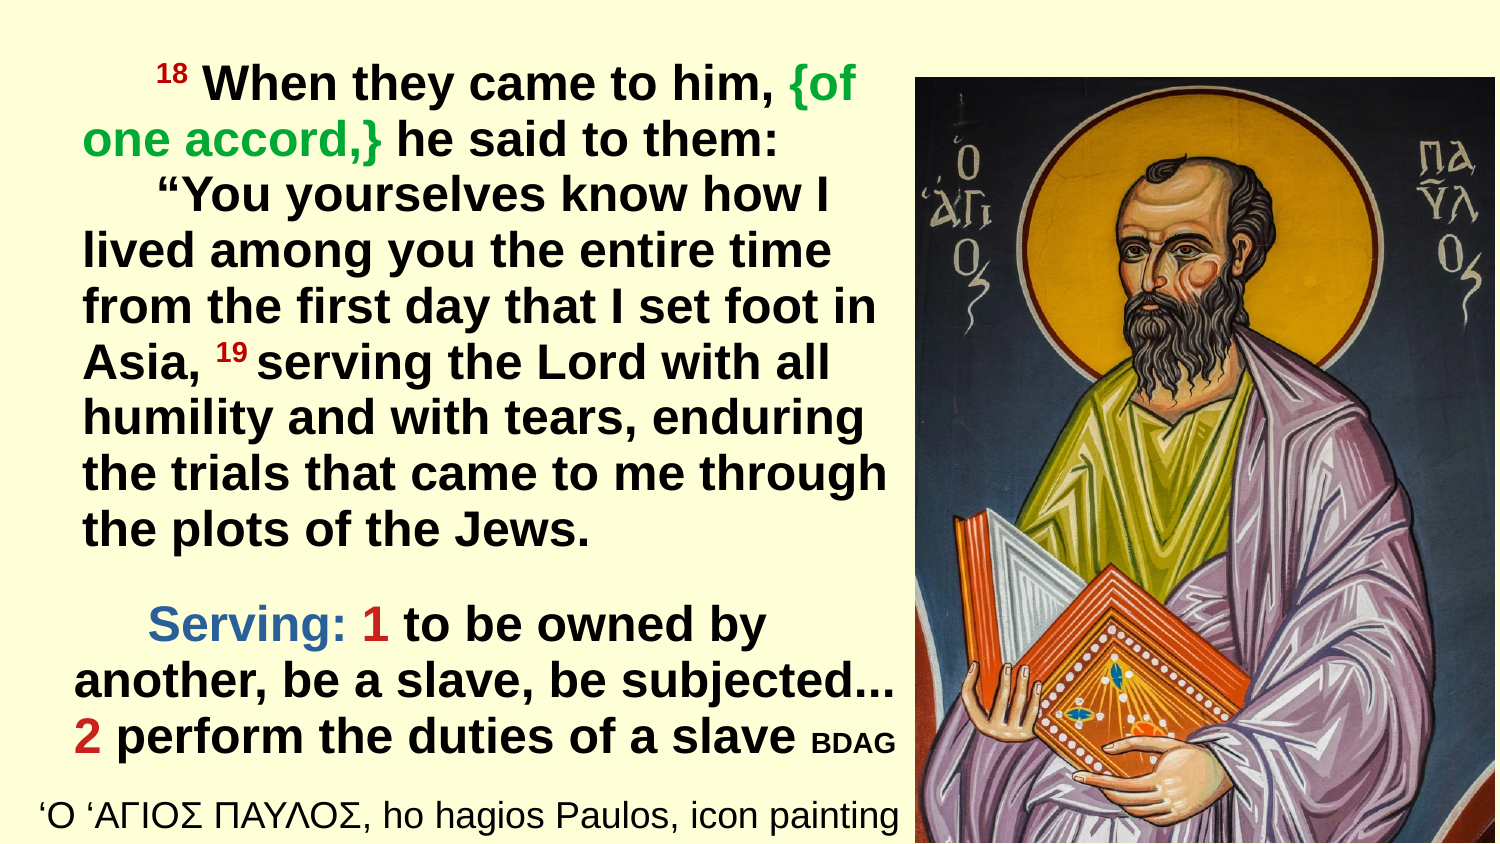

18 When they came to him, {of one accord,} he said to them:
	“You yourselves know how I lived among you the entire time from the first day that I set foot in Asia, 19 serving the Lord with all humility and with tears, enduring the trials that came to me through the plots of the Jews.
	Serving: 1 to be owned by another, be a slave, be subjected... 2 perform the duties of a slave BDAG
‘Ο ‘ΑΓΙΟΣ ΠΑΥΛΟΣ, ho hagios Paulos, icon painting